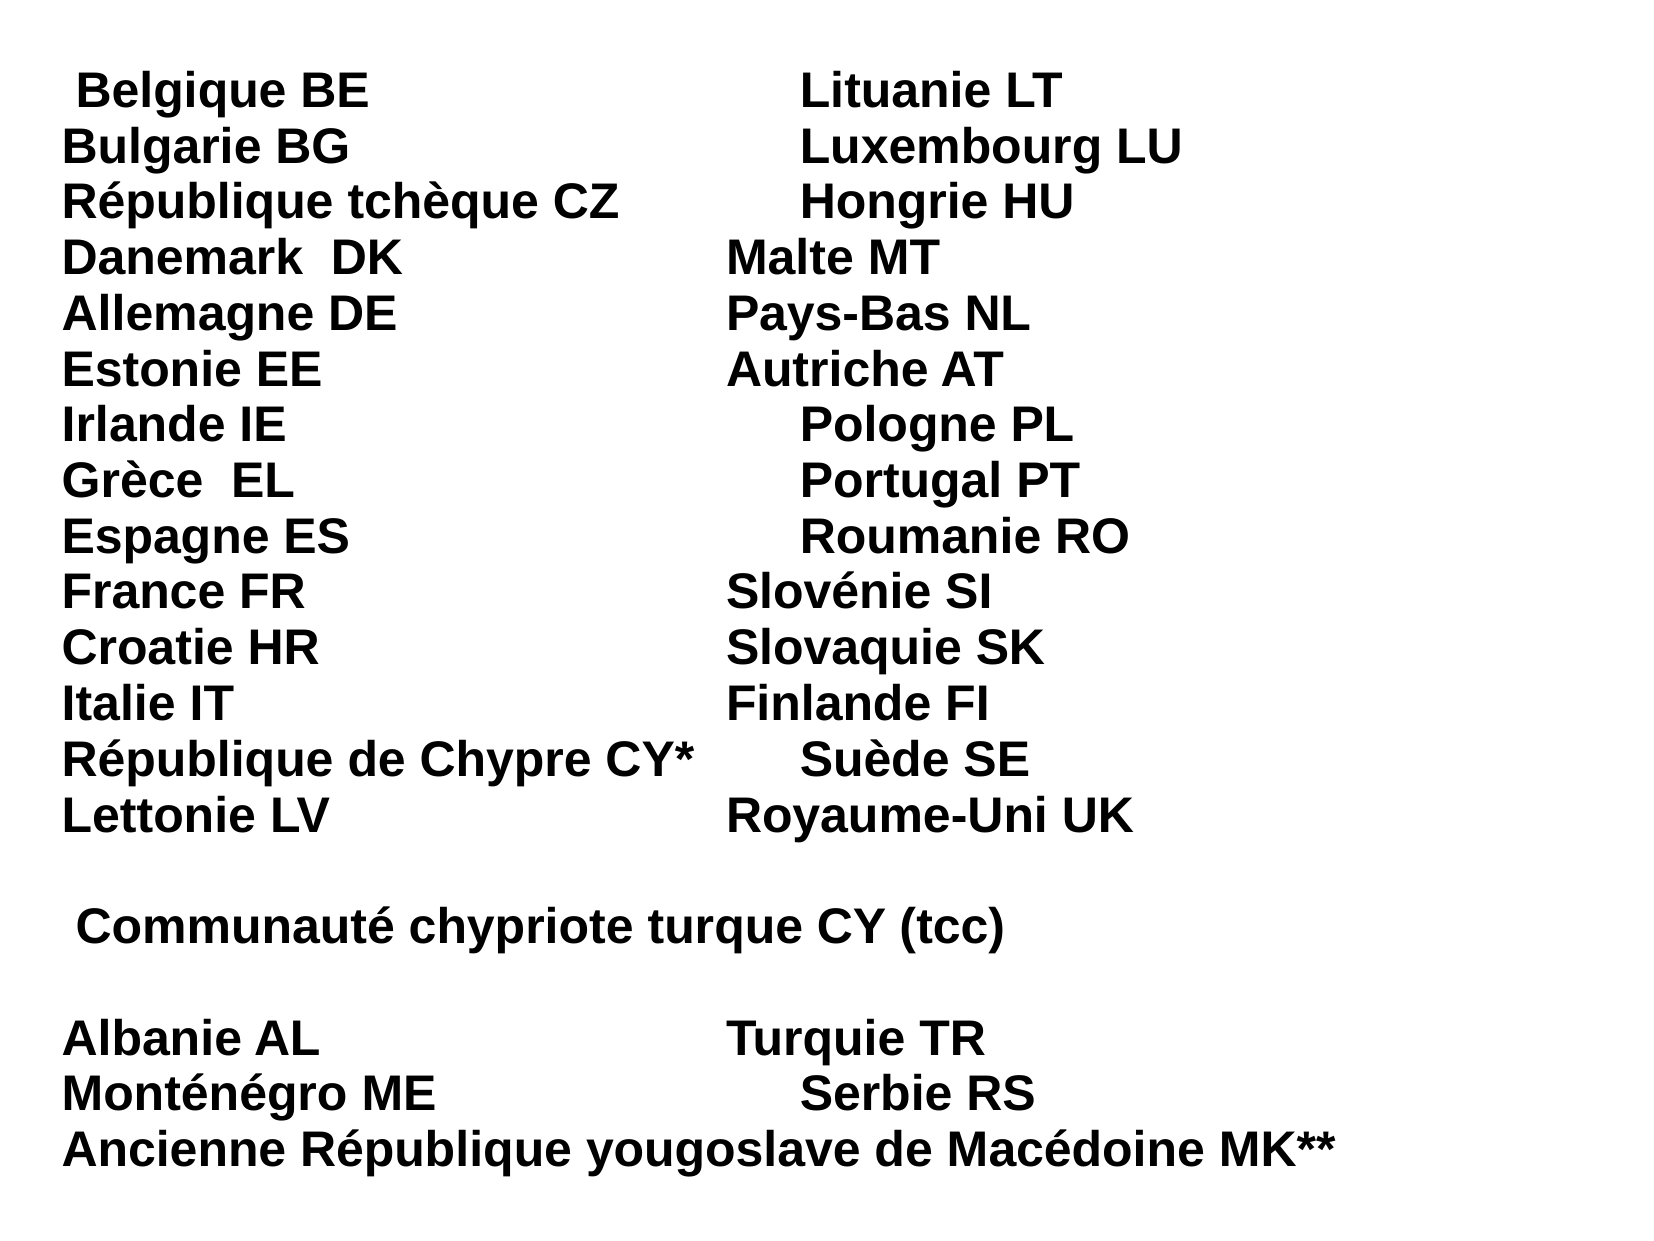

Belgique BE 						Lituanie LT
Bulgarie BG 						Luxembourg LU
République tchèque CZ 			Hongrie HU
Danemark DK 					Malte MT
Allemagne DE 					Pays-Bas NL
Estonie EE 						Autriche AT
Irlande IE 							Pologne PL
Grèce EL 							Portugal PT
Espagne ES 						Roumanie RO
France FR 						Slovénie SI
Croatie HR 						Slovaquie SK
Italie IT 							Finlande FI
République de Chypre CY* 		Suède SE
Lettonie LV 						Royaume-Uni UK
 Communauté chypriote turque CY (tcc)
Albanie AL 						Turquie TR
Monténégro ME 					Serbie RS
Ancienne République yougoslave de Macédoine MK**